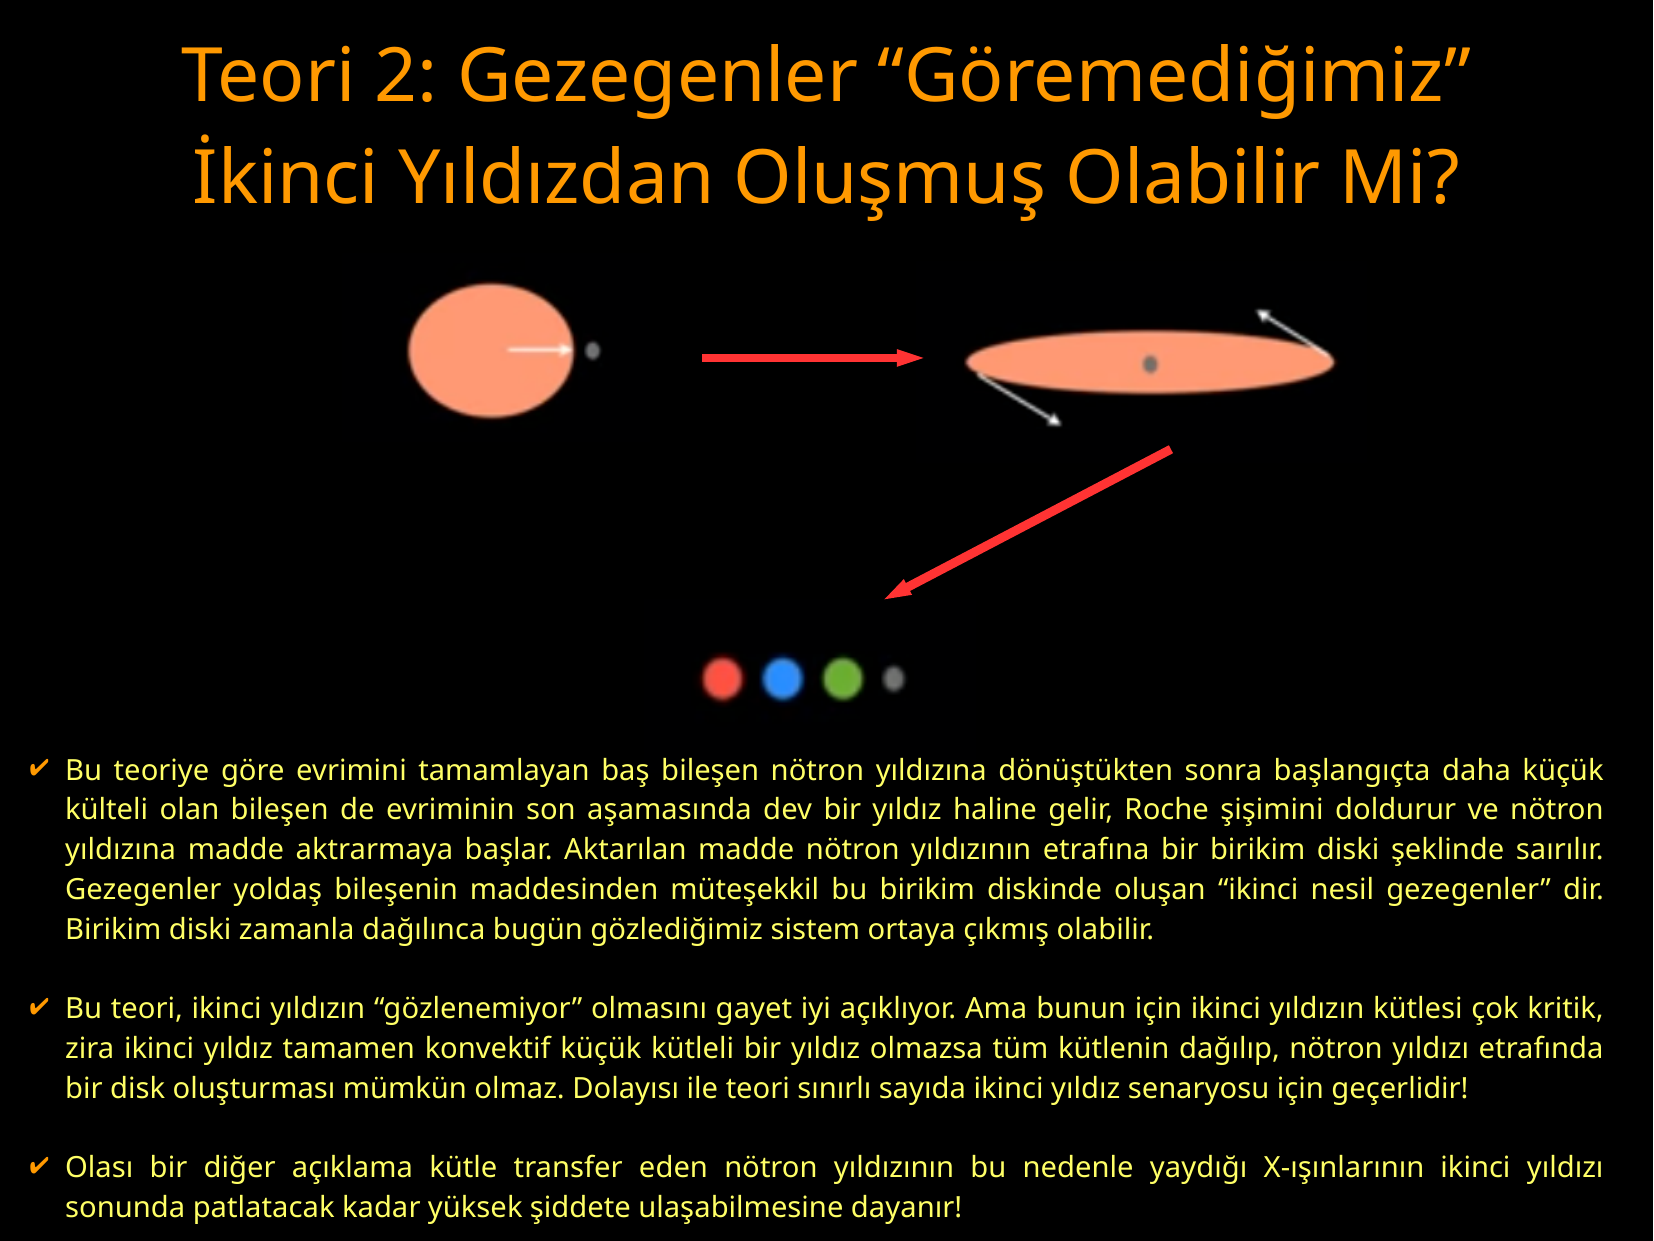

# Teori 2: Gezegenler “Göremediğimiz” İkinci Yıldızdan Oluşmuş Olabilir Mi?
Bu teoriye göre evrimini tamamlayan baş bileşen nötron yıldızına dönüştükten sonra başlangıçta daha küçük külteli olan bileşen de evriminin son aşamasında dev bir yıldız haline gelir, Roche şişimini doldurur ve nötron yıldızına madde aktrarmaya başlar. Aktarılan madde nötron yıldızının etrafına bir birikim diski şeklinde saırılır. Gezegenler yoldaş bileşenin maddesinden müteşekkil bu birikim diskinde oluşan “ikinci nesil gezegenler” dir. Birikim diski zamanla dağılınca bugün gözlediğimiz sistem ortaya çıkmış olabilir.
Bu teori, ikinci yıldızın “gözlenemiyor” olmasını gayet iyi açıklıyor. Ama bunun için ikinci yıldızın kütlesi çok kritik, zira ikinci yıldız tamamen konvektif küçük kütleli bir yıldız olmazsa tüm kütlenin dağılıp, nötron yıldızı etrafında bir disk oluşturması mümkün olmaz. Dolayısı ile teori sınırlı sayıda ikinci yıldız senaryosu için geçerlidir!
Olası bir diğer açıklama kütle transfer eden nötron yıldızının bu nedenle yaydığı X-ışınlarının ikinci yıldızı sonunda patlatacak kadar yüksek şiddete ulaşabilmesine dayanır!